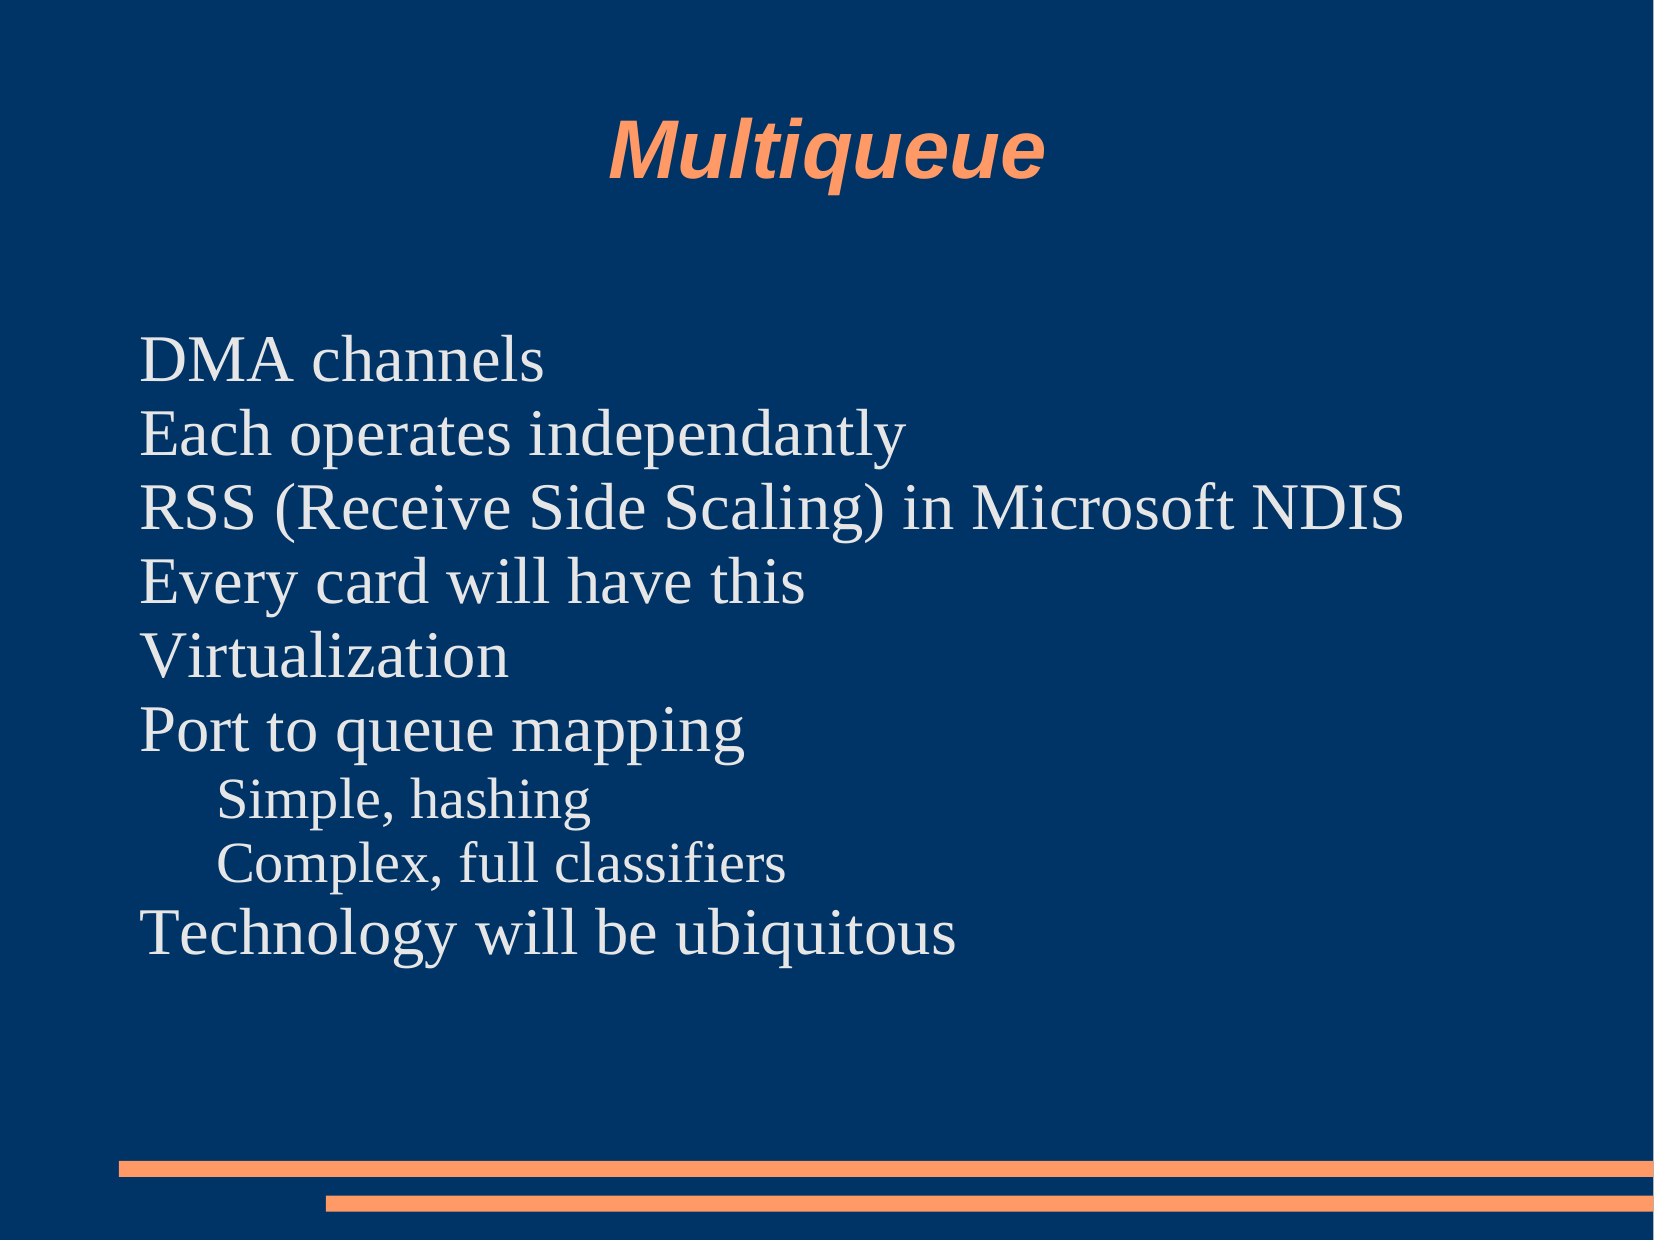

# Multiqueue
DMA channels
Each operates independantly
RSS (Receive Side Scaling) in Microsoft NDIS
Every card will have this
Virtualization
Port to queue mapping
Simple, hashing
Complex, full classifiers
Technology will be ubiquitous